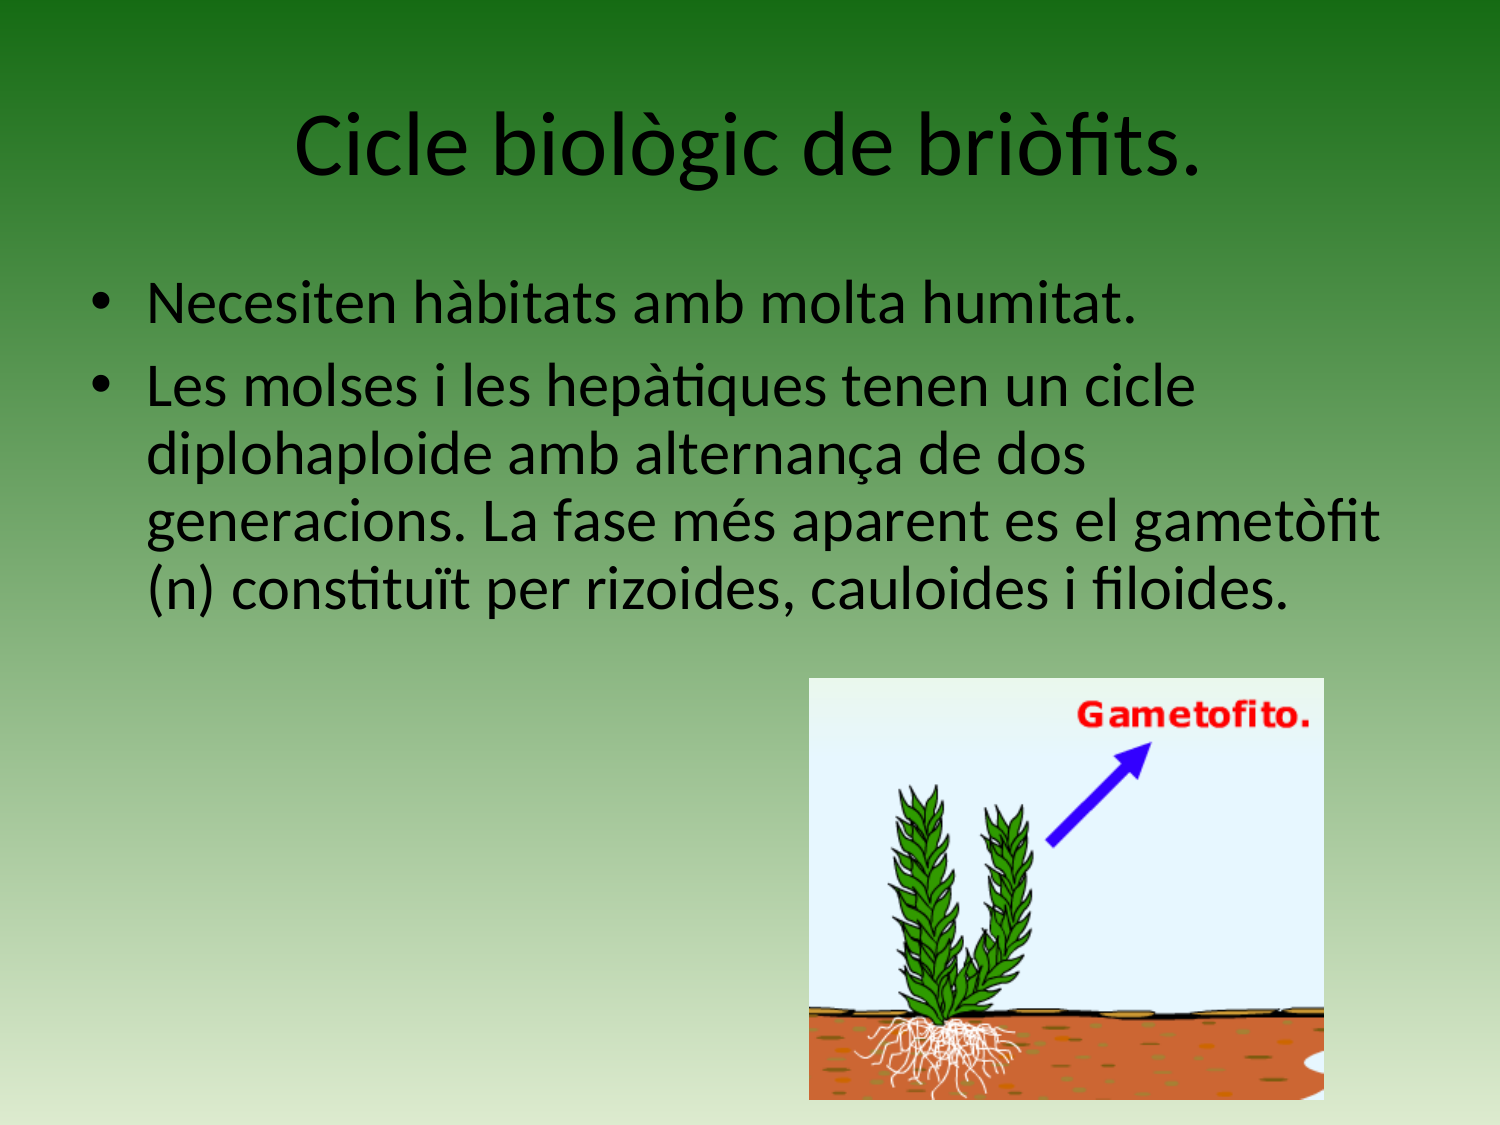

# Cicle biològic de briòfits.
Necesiten hàbitats amb molta humitat.
Les molses i les hepàtiques tenen un cicle diplohaploide amb alternança de dos generacions. La fase més aparent es el gametòfit (n) constituït per rizoides, cauloides i filoides.